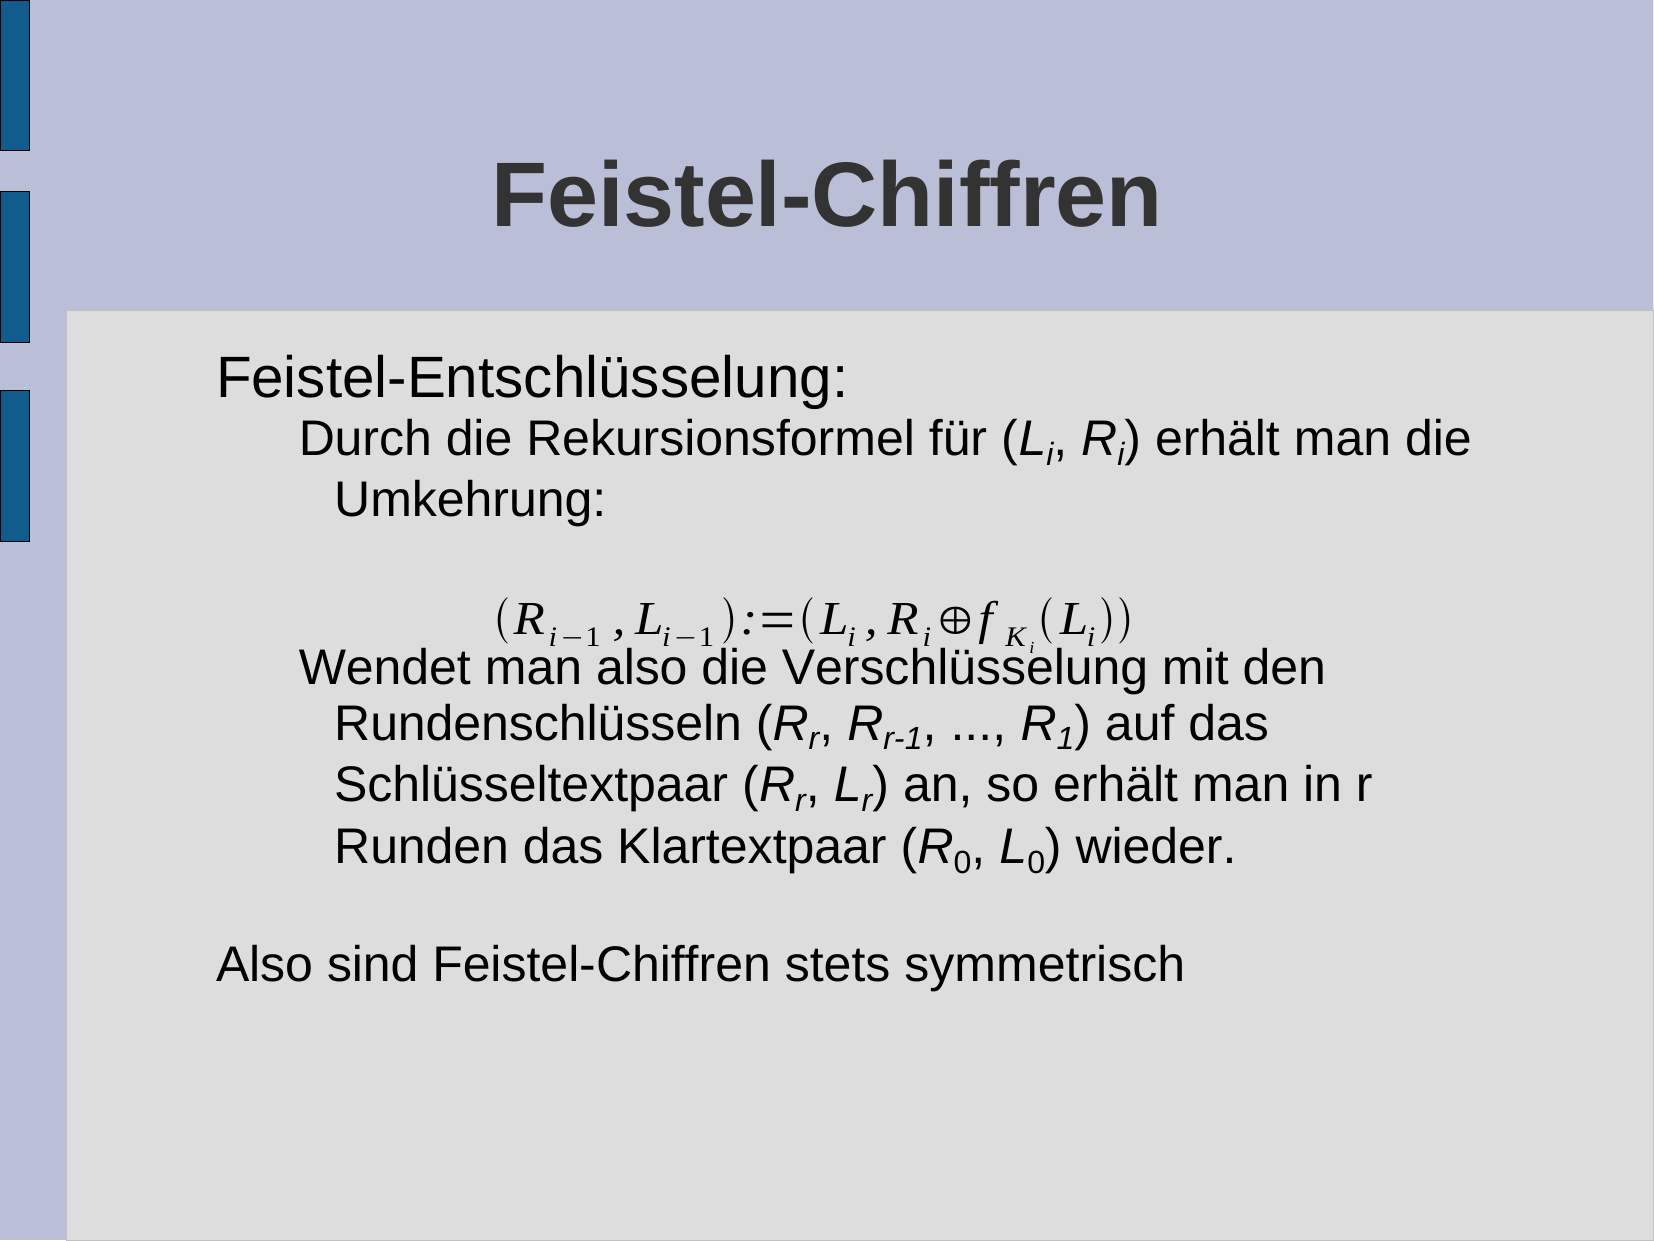

# Feistel-Chiffren
Feistel-Entschlüsselung:
Durch die Rekursionsformel für (Li, Ri) erhält man die Umkehrung:
Wendet man also die Verschlüsselung mit den Rundenschlüsseln (Rr, Rr-1, ..., R1) auf das Schlüsseltextpaar (Rr, Lr) an, so erhält man in r Runden das Klartextpaar (R0, L0) wieder.
Also sind Feistel-Chiffren stets symmetrisch